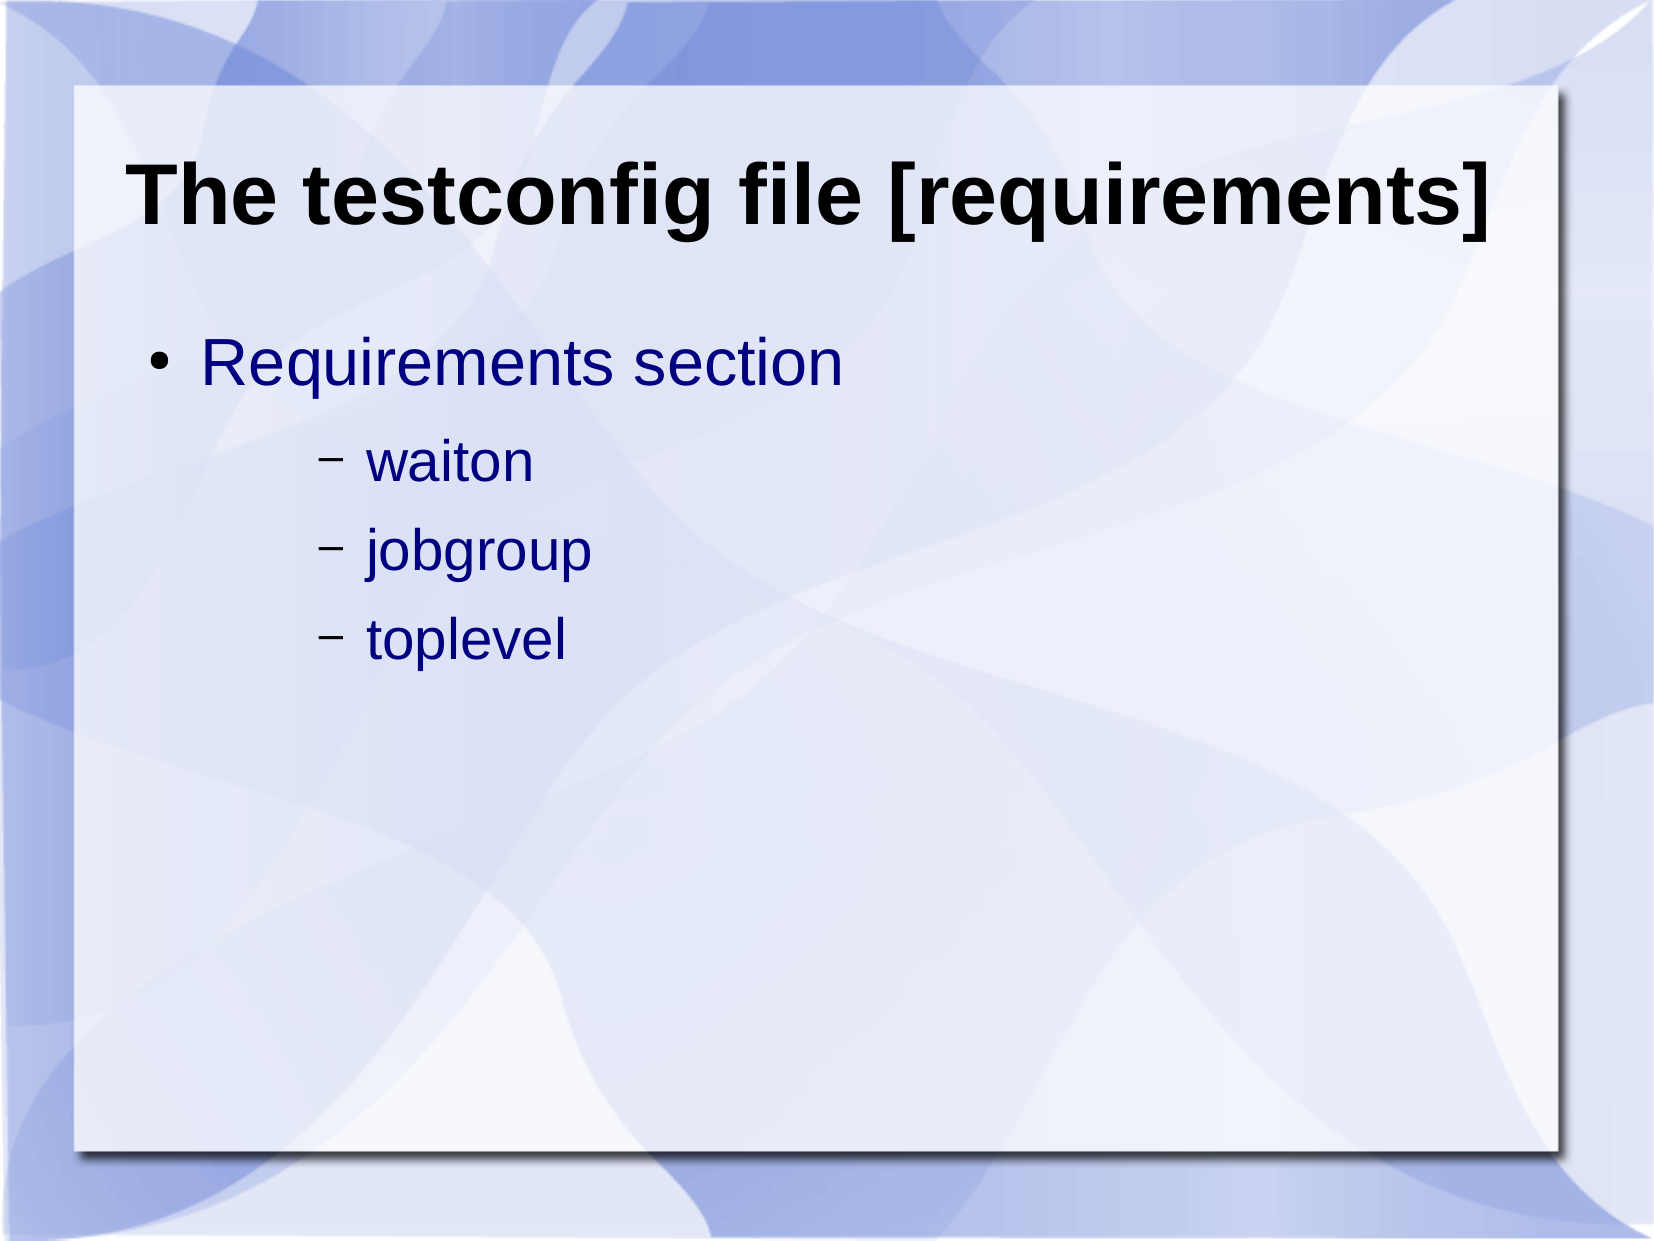

# The testconfig file [requirements]
Requirements section
waiton
jobgroup
toplevel